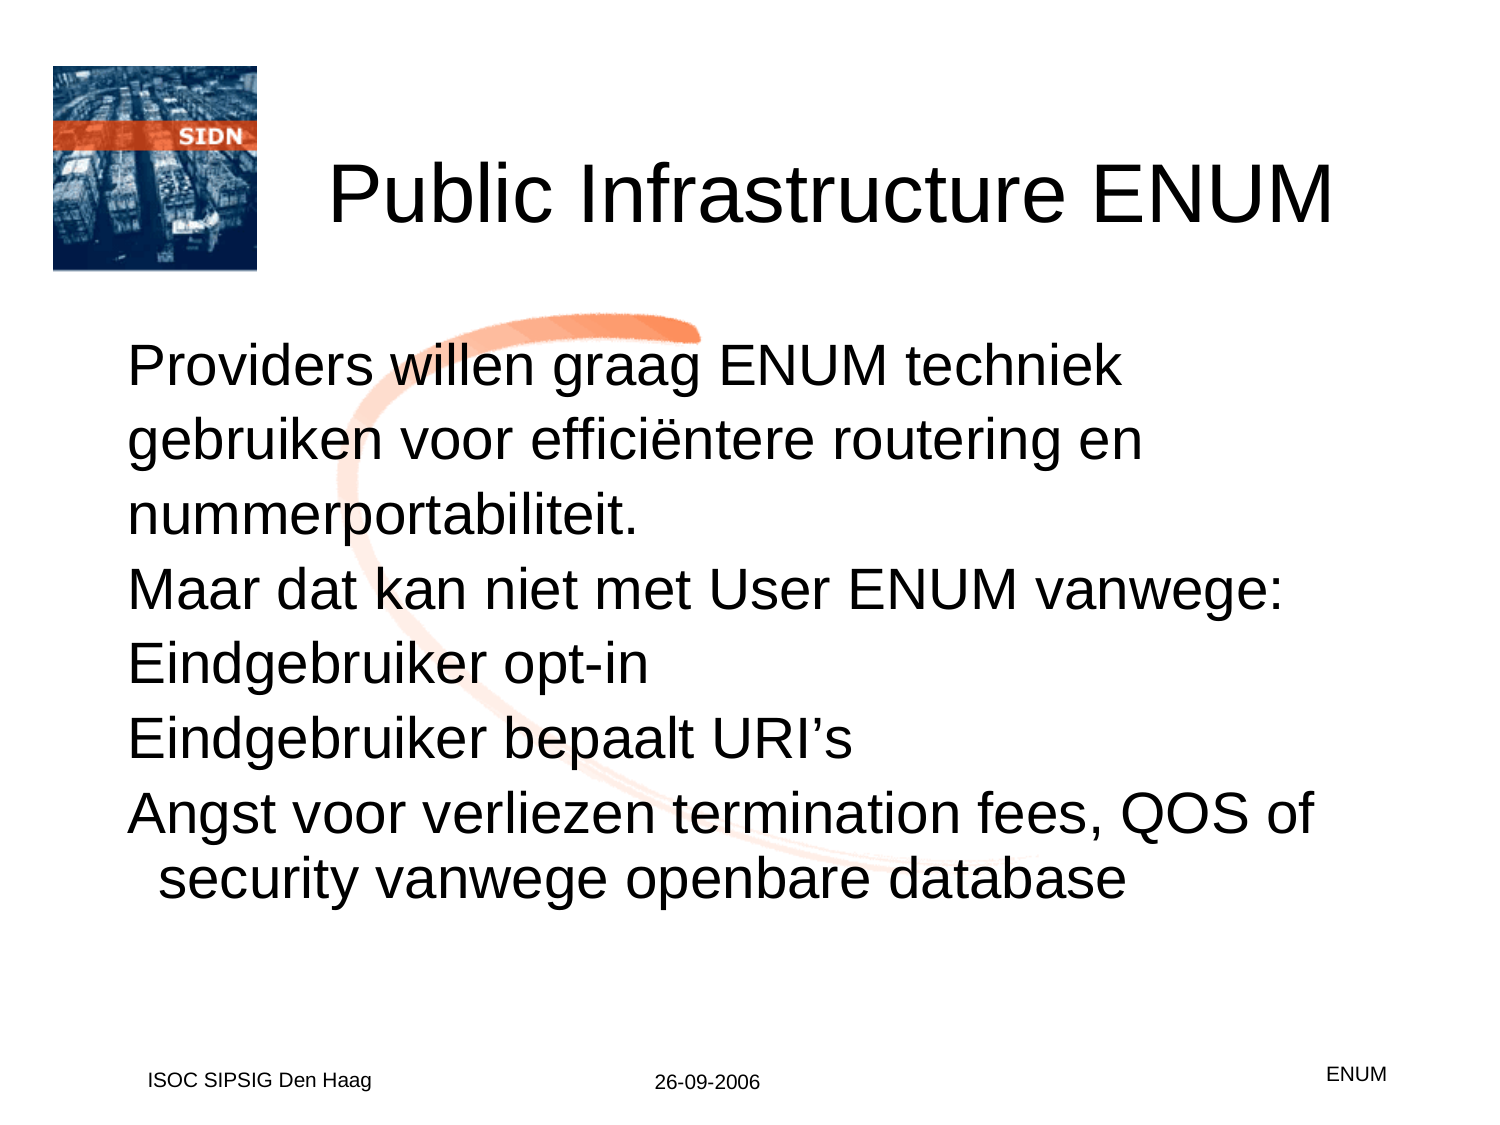

# Public Infrastructure ENUM
Providers willen graag ENUM techniek
gebruiken voor efficiëntere routering en
nummerportabiliteit.
Maar dat kan niet met User ENUM vanwege:
Eindgebruiker opt-in
Eindgebruiker bepaalt URI’s
Angst voor verliezen termination fees, QOS of security vanwege openbare database